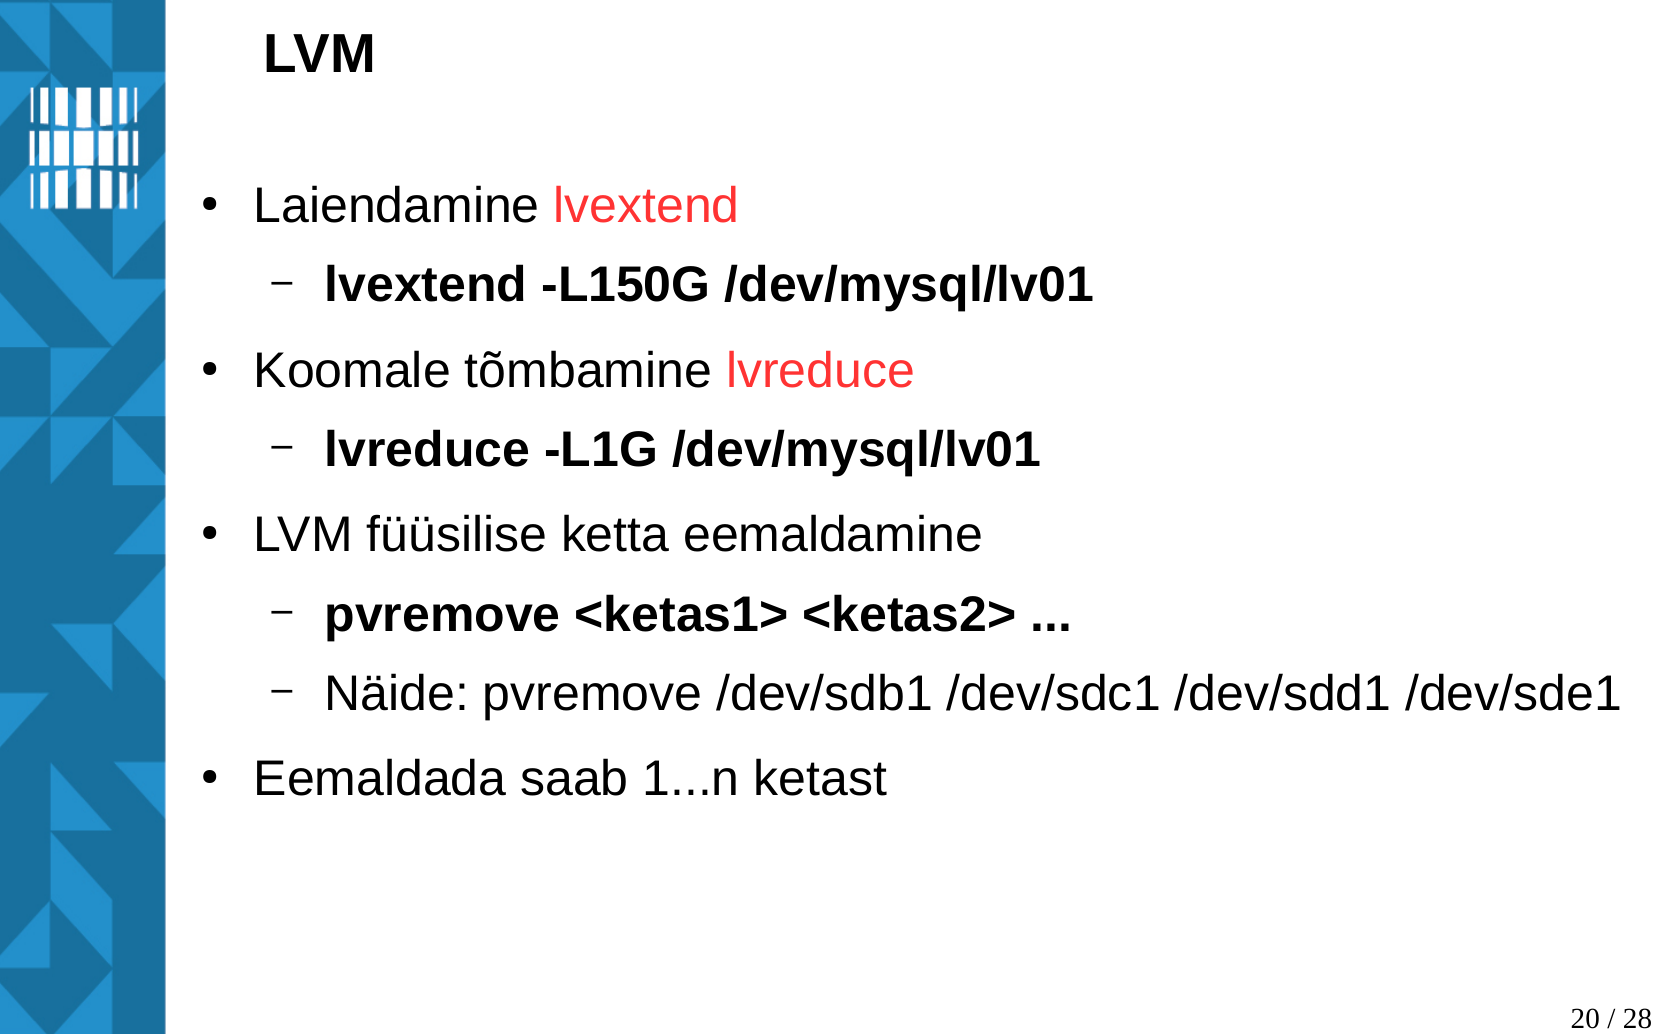

# LVM
Laiendamine lvextend
lvextend -L150G /dev/mysql/lv01
Koomale tõmbamine lvreduce
lvreduce -L1G /dev/mysql/lv01
LVM füüsilise ketta eemaldamine
pvremove <ketas1> <ketas2> ...
Näide: pvremove /dev/sdb1 /dev/sdc1 /dev/sdd1 /dev/sde1
Eemaldada saab 1...n ketast
20